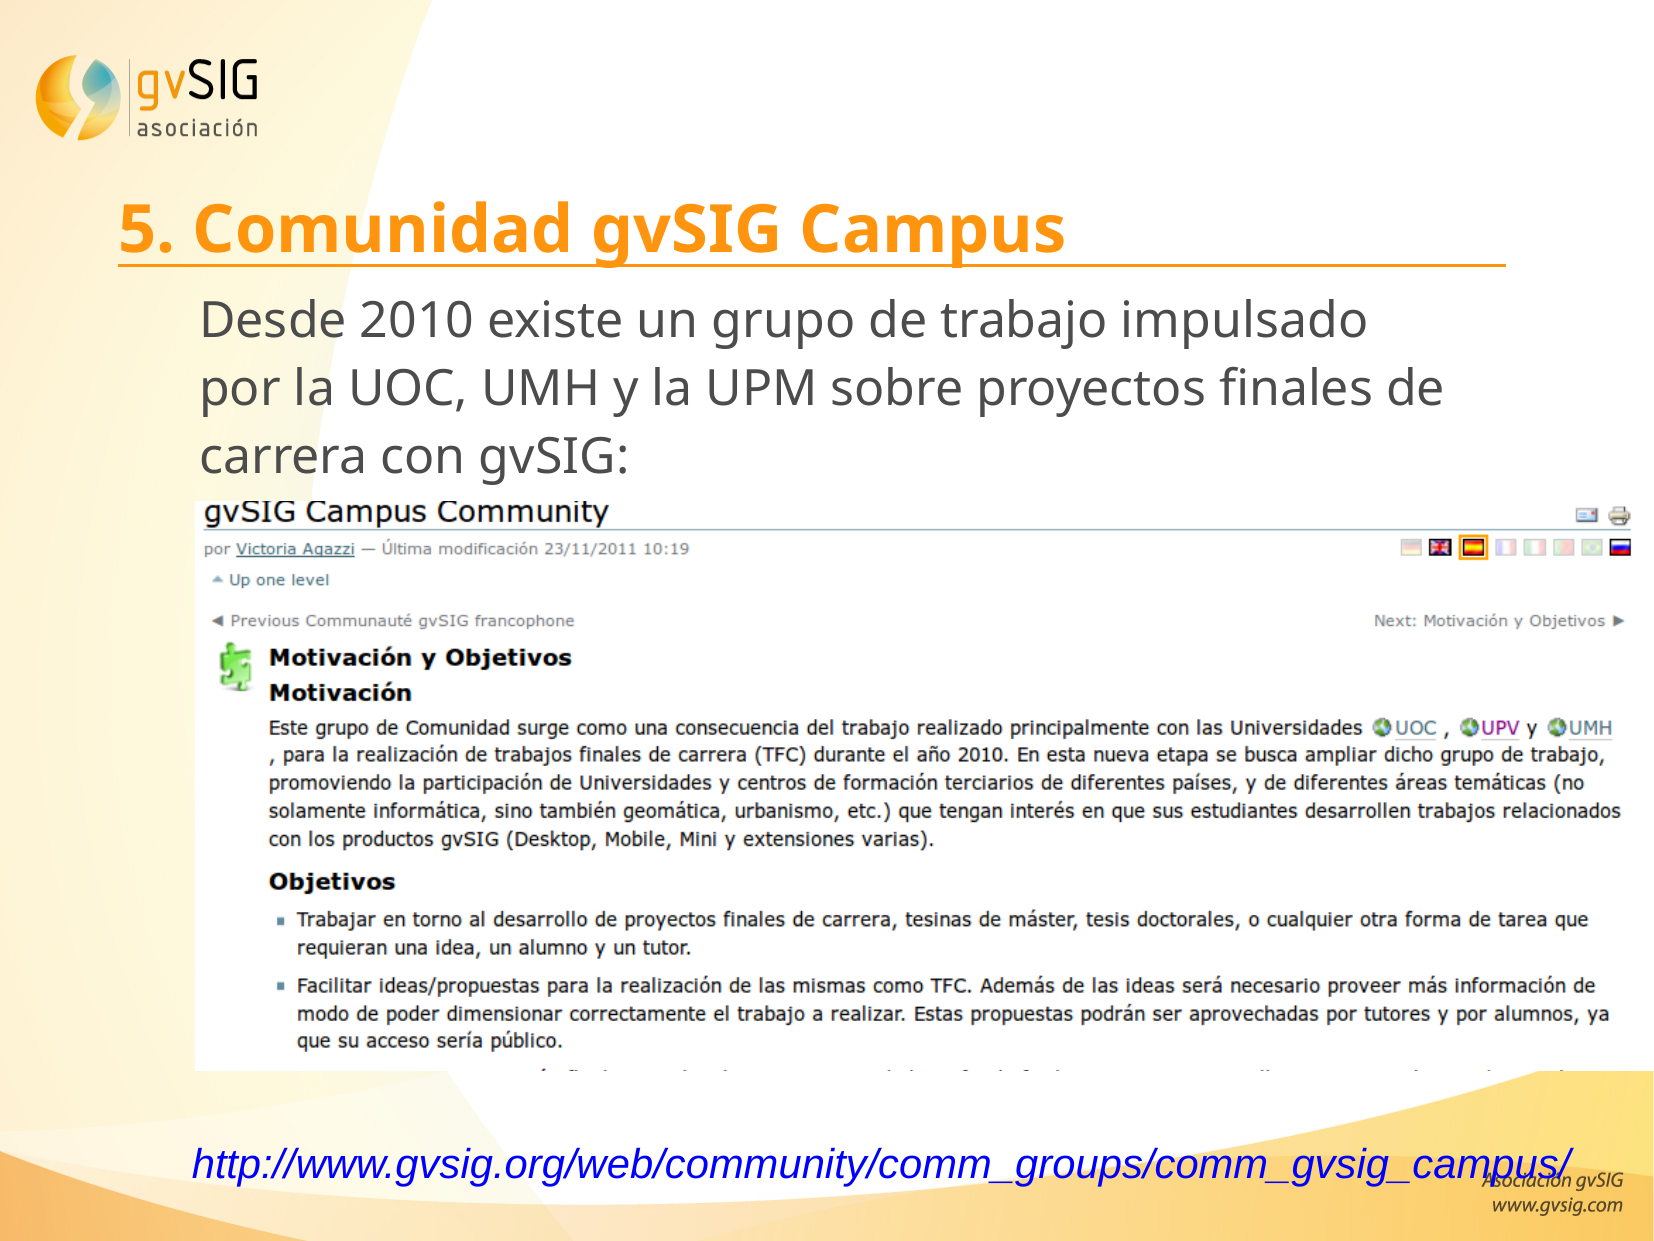

# 5. Comunidad gvSIG Campus
Desde 2010 existe un grupo de trabajo impulsado por la UOC, UMH y la UPM sobre proyectos finales de carrera con gvSIG:
http://www.gvsig.org/web/community/comm_groups/comm_gvsig_campus/